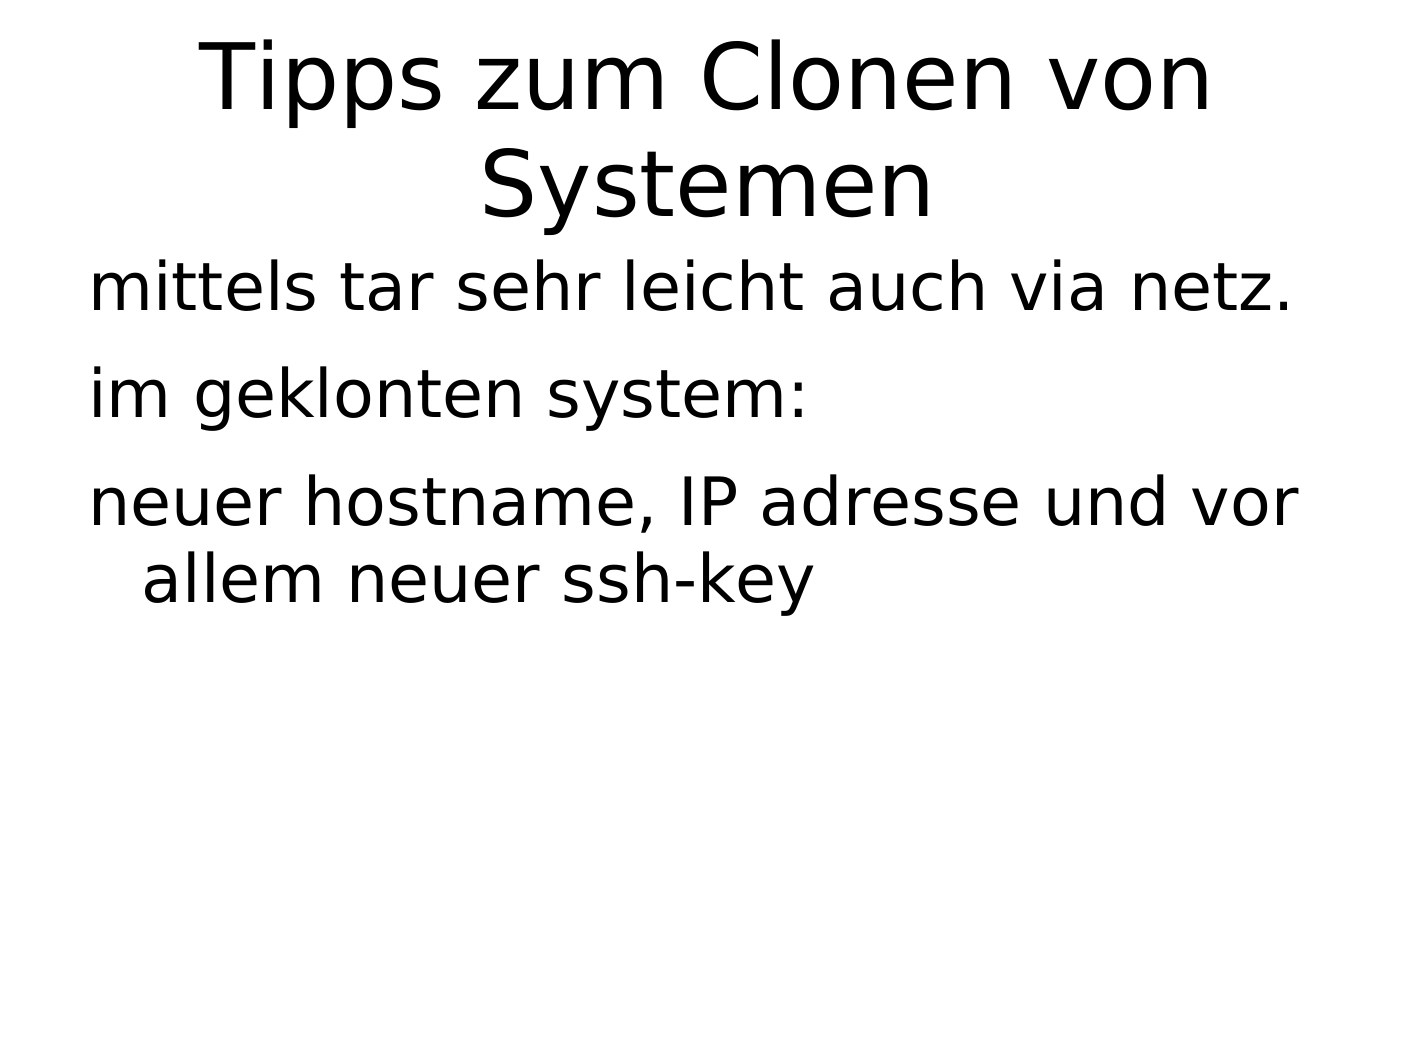

# Tipps zum Clonen von Systemen
mittels tar sehr leicht auch via netz.
im geklonten system:
neuer hostname, IP adresse und vor allem neuer ssh-key